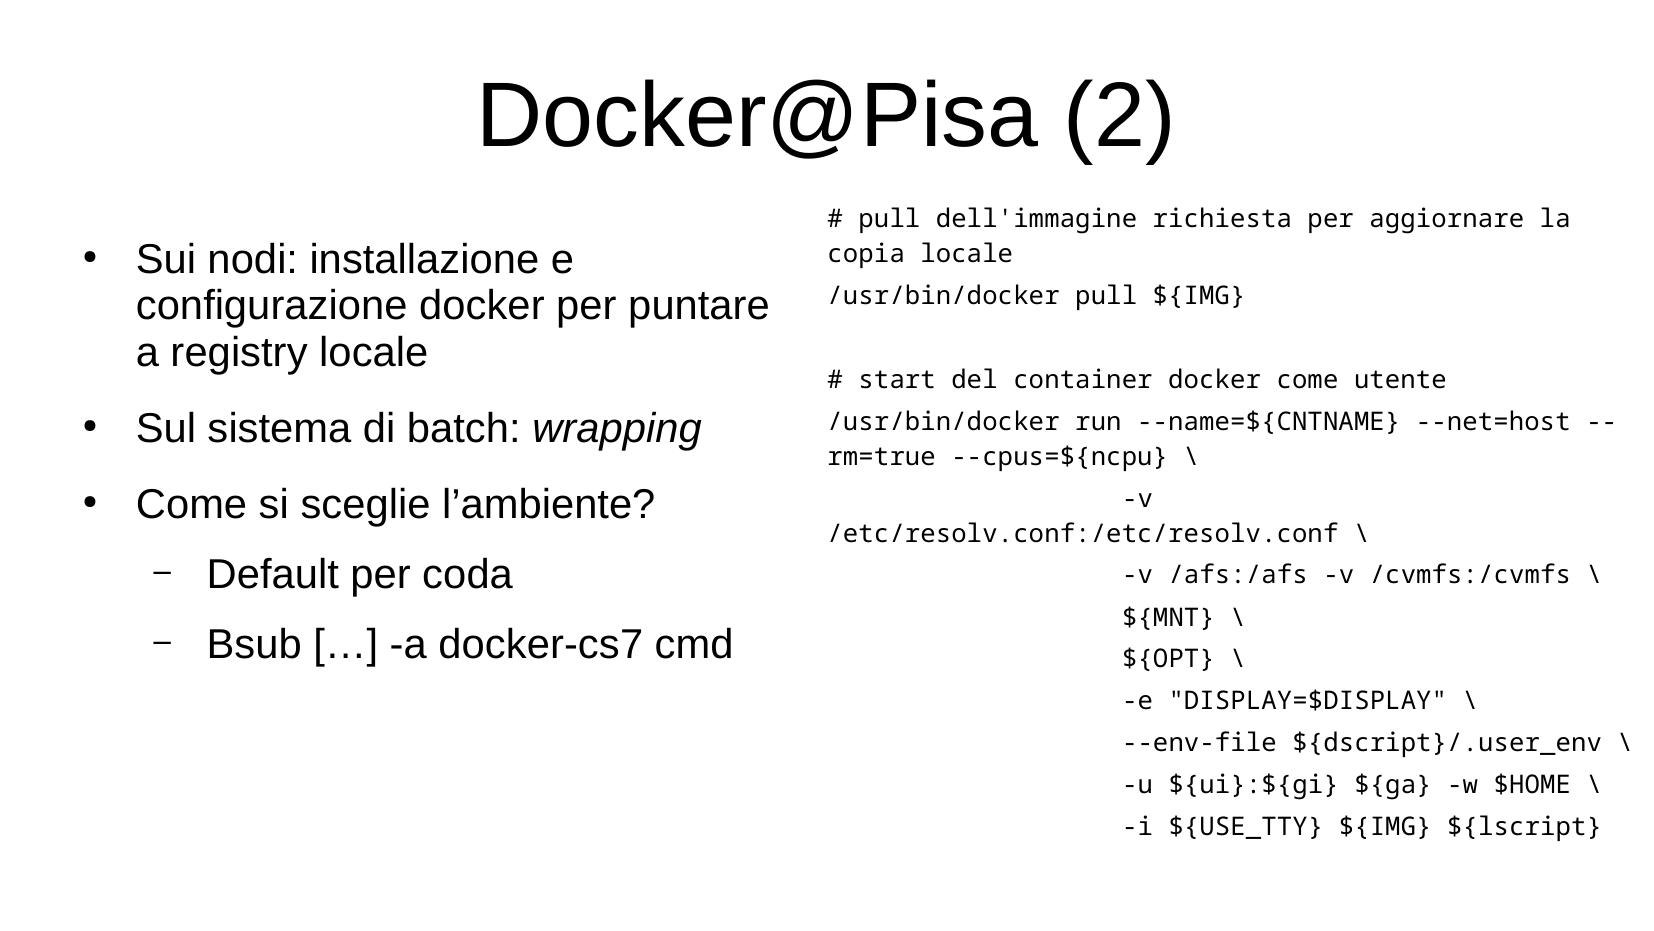

# Docker@Pisa (2)
# pull dell'immagine richiesta per aggiornare la copia locale
/usr/bin/docker pull ${IMG}
# start del container docker come utente
/usr/bin/docker run --name=${CNTNAME} --net=host --rm=true --cpus=${ncpu} \
                   -v /etc/resolv.conf:/etc/resolv.conf \
                   -v /afs:/afs -v /cvmfs:/cvmfs \
                   ${MNT} \
                   ${OPT} \
                   -e "DISPLAY=$DISPLAY" \
                   --env-file ${dscript}/.user_env \
                   -u ${ui}:${gi} ${ga} -w $HOME \
                   -i ${USE_TTY} ${IMG} ${lscript}
Sui nodi: installazione e configurazione docker per puntare a registry locale
Sul sistema di batch: wrapping
Come si sceglie l’ambiente?
Default per coda
Bsub […] -a docker-cs7 cmd